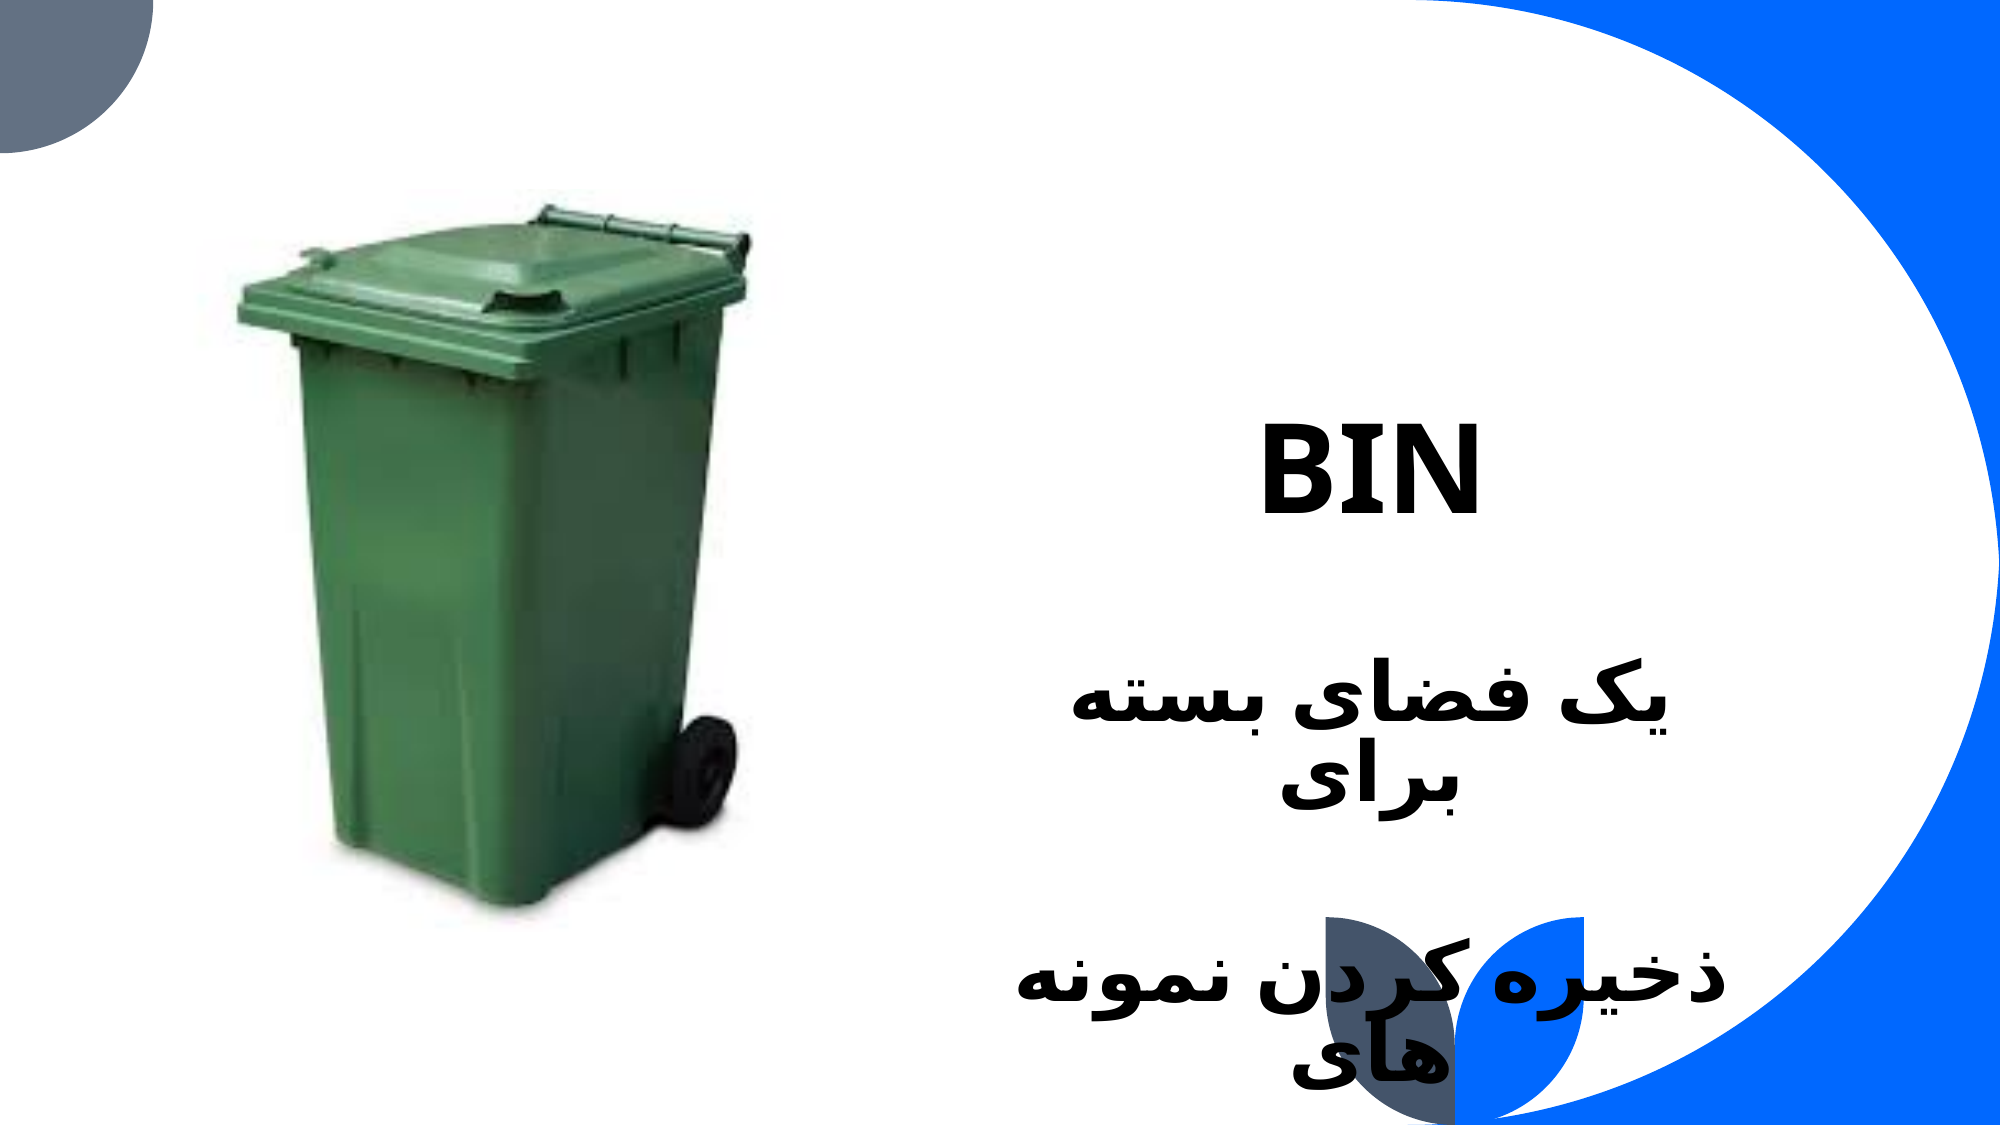

BIN
یک فضای بسته برای
ذخیره کردن نمونه های
مشخصی از کالا ها
#